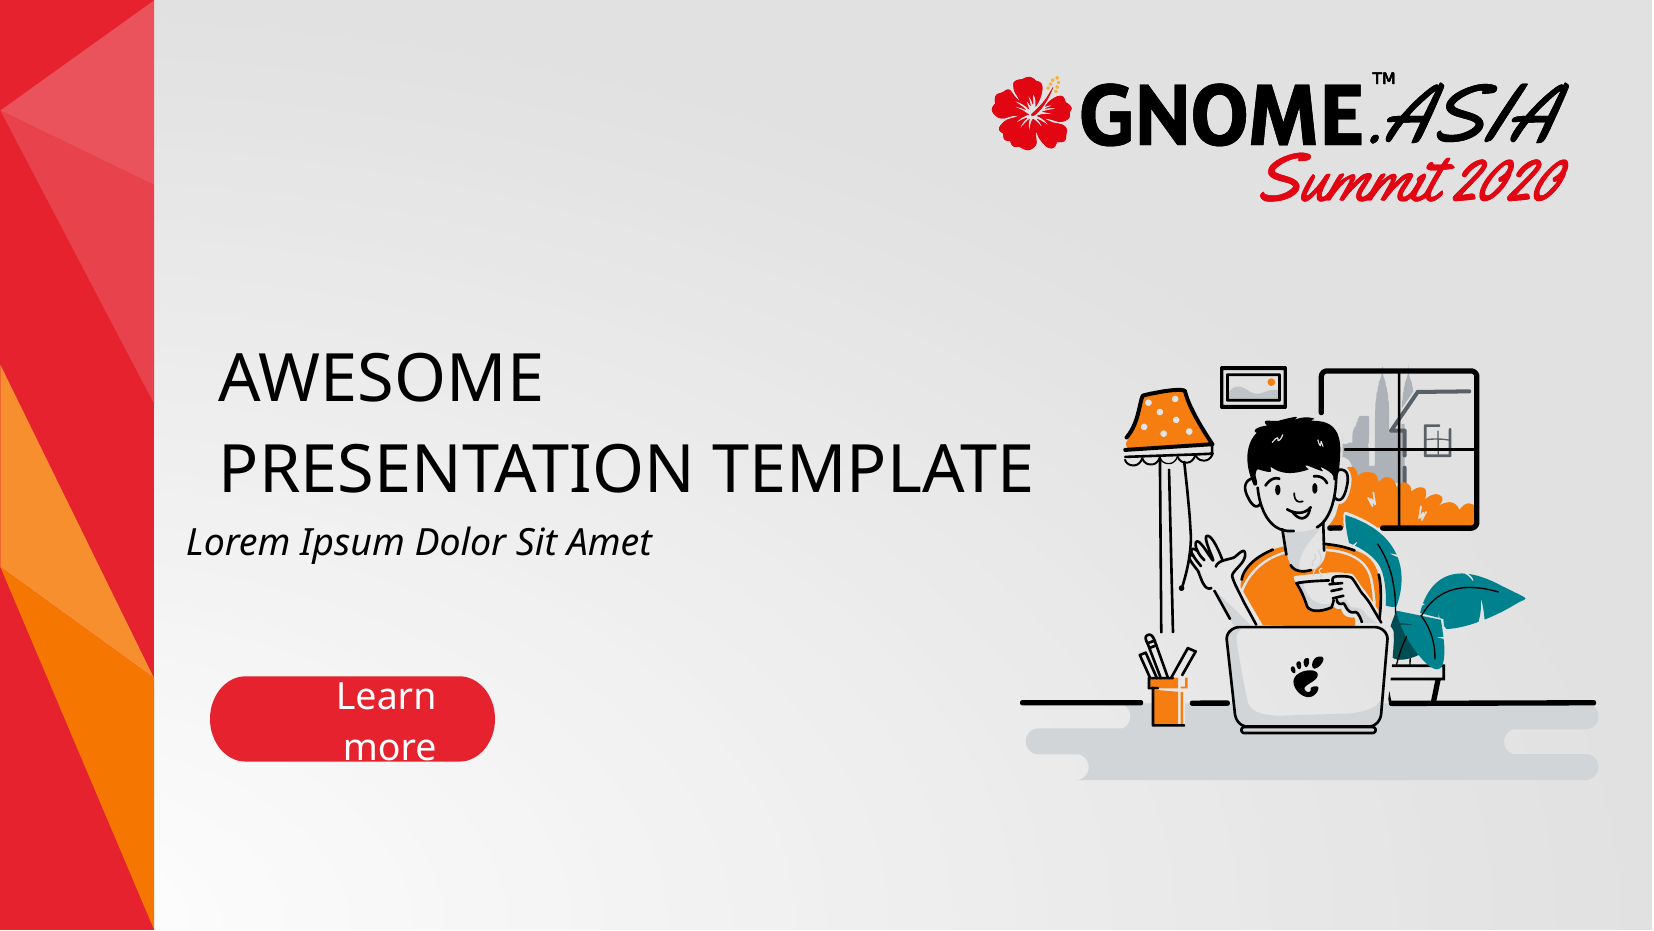

# AWESOME PRESENTATION TEMPLATE
Lorem Ipsum Dolor Sit Amet
Learn more